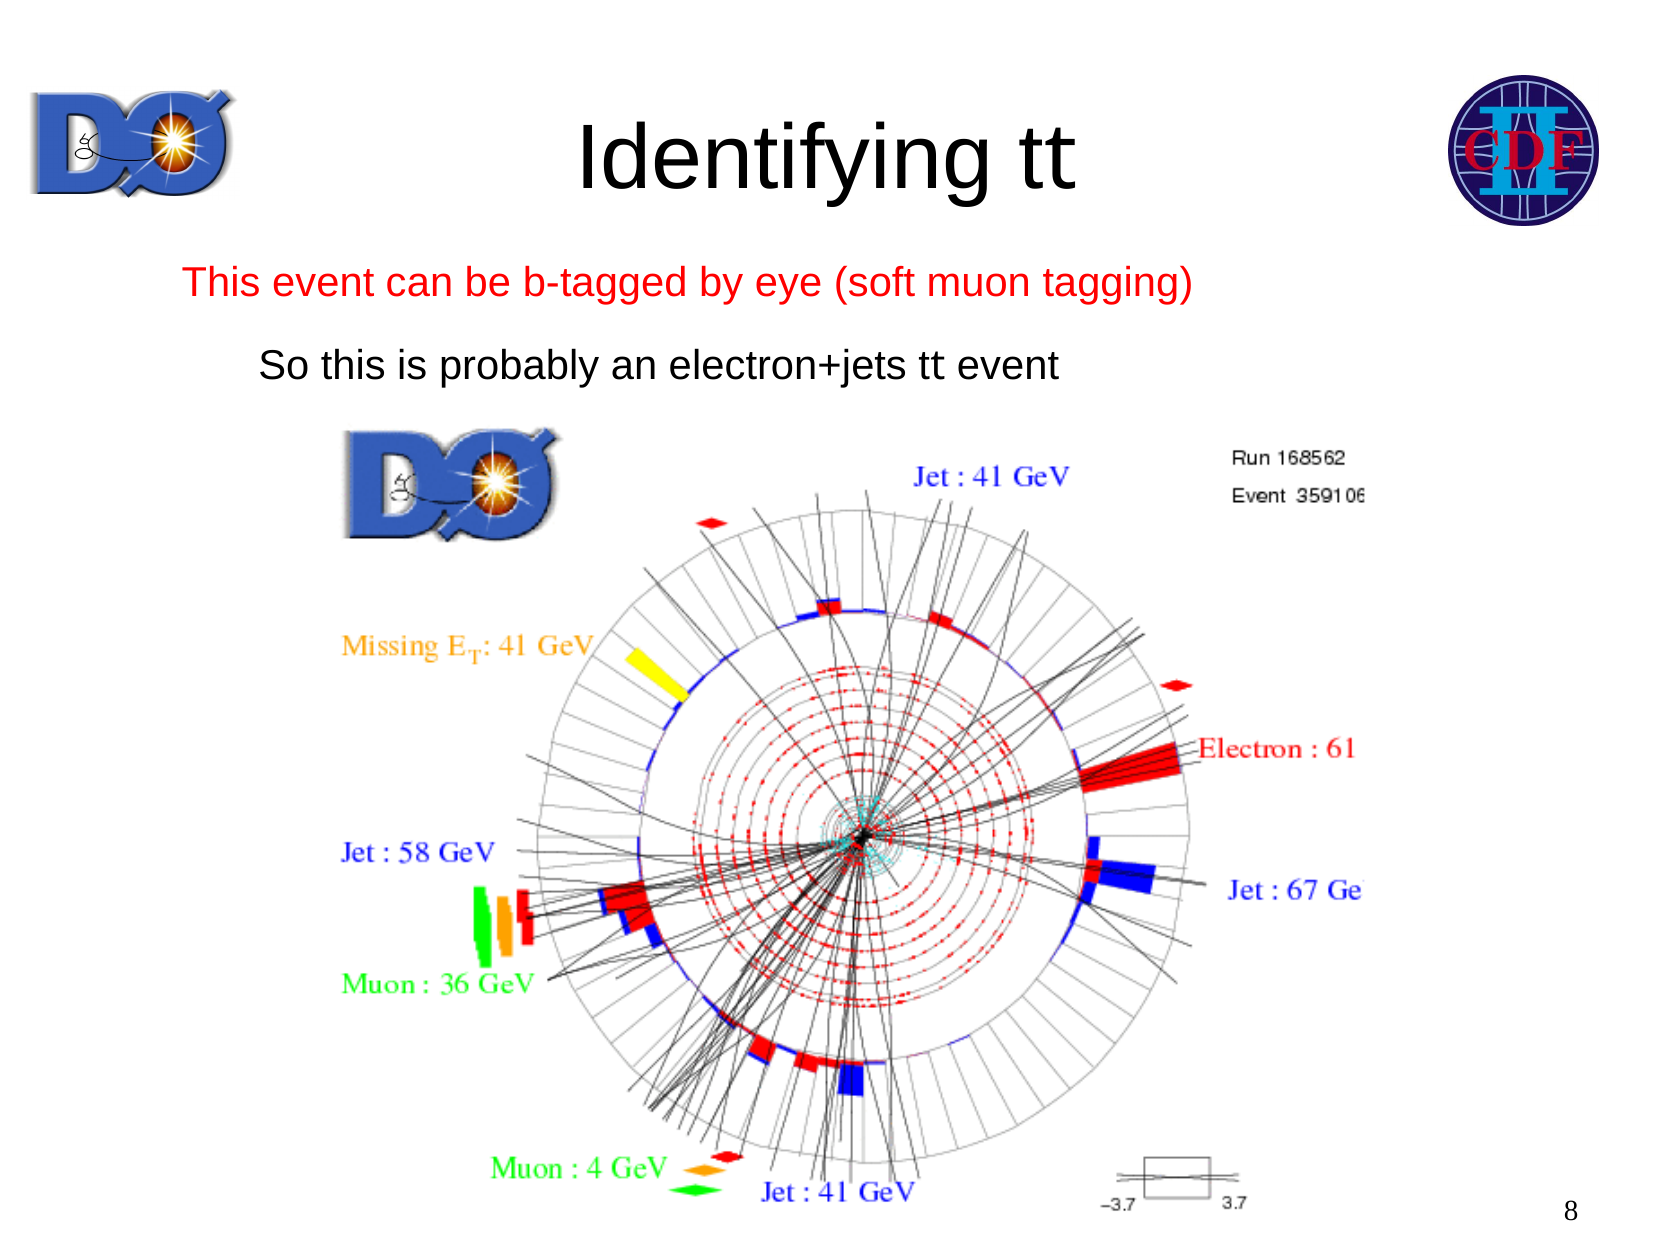

# Identifying tt
This event can be b-tagged by eye (soft muon tagging)
So this is probably an electron+jets tt event
8